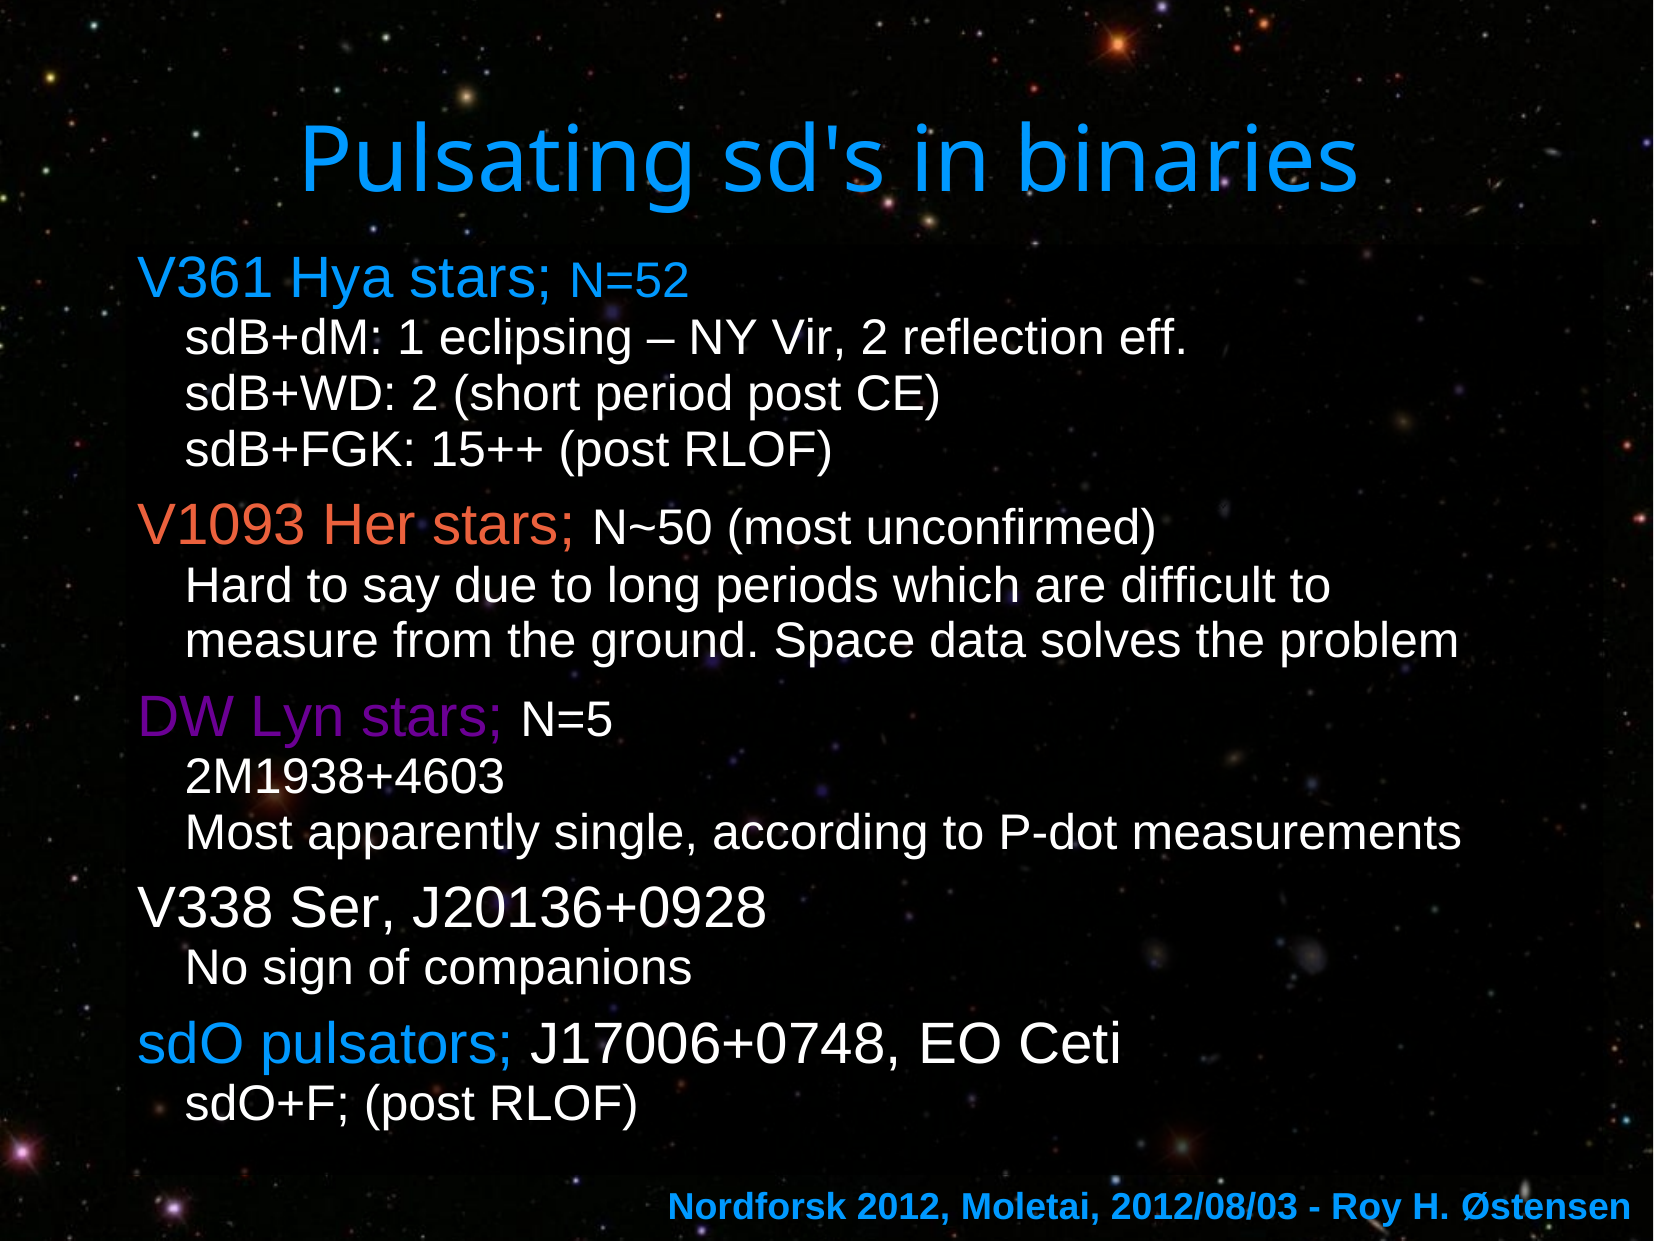

# Pulsating sd's in binaries
V361 Hya stars; N=52
sdB+dM: 1 eclipsing – NY Vir, 2 reflection eff.
sdB+WD: 2 (short period post CE)
sdB+FGK: 15++ (post RLOF)
V1093 Her stars; N~50 (most unconfirmed)
Hard to say due to long periods which are difficult to
measure from the ground. Space data solves the problem
DW Lyn stars; N=5
2M1938+4603
Most apparently single, according to P-dot measurements
V338 Ser, J20136+0928
No sign of companions
sdO pulsators; J17006+0748, EO Ceti
sdO+F; (post RLOF)